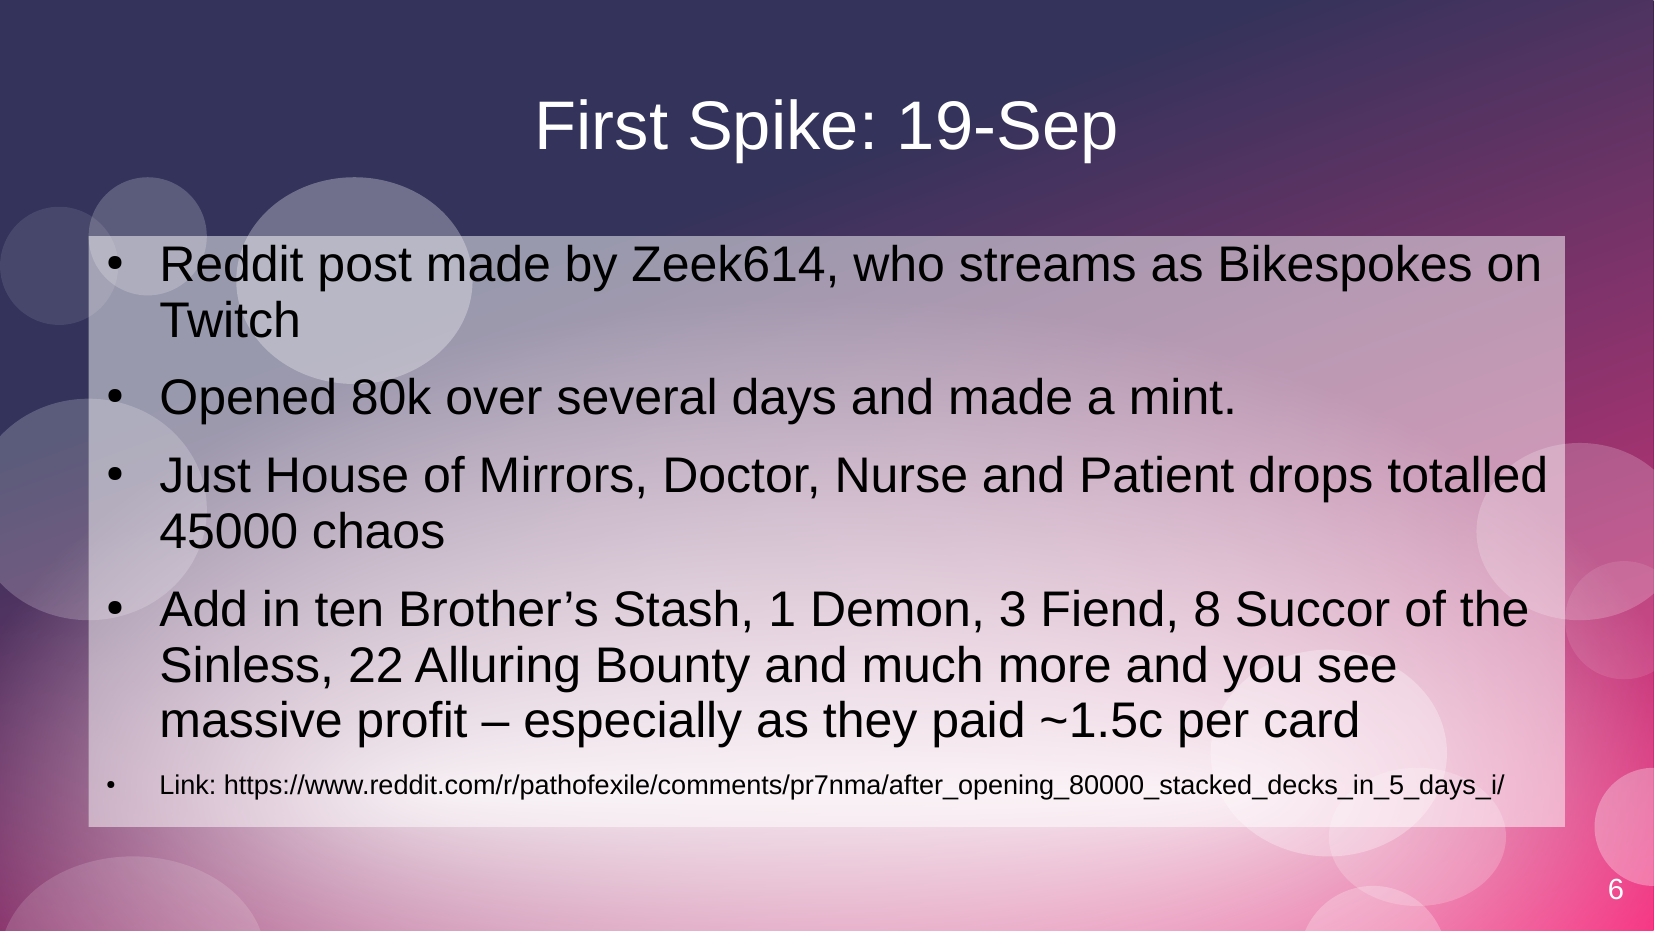

# First Spike: 19-Sep
Reddit post made by Zeek614, who streams as Bikespokes on Twitch
Opened 80k over several days and made a mint.
Just House of Mirrors, Doctor, Nurse and Patient drops totalled 45000 chaos
Add in ten Brother’s Stash, 1 Demon, 3 Fiend, 8 Succor of the Sinless, 22 Alluring Bounty and much more and you see massive profit – especially as they paid ~1.5c per card
Link: https://www.reddit.com/r/pathofexile/comments/pr7nma/after_opening_80000_stacked_decks_in_5_days_i/